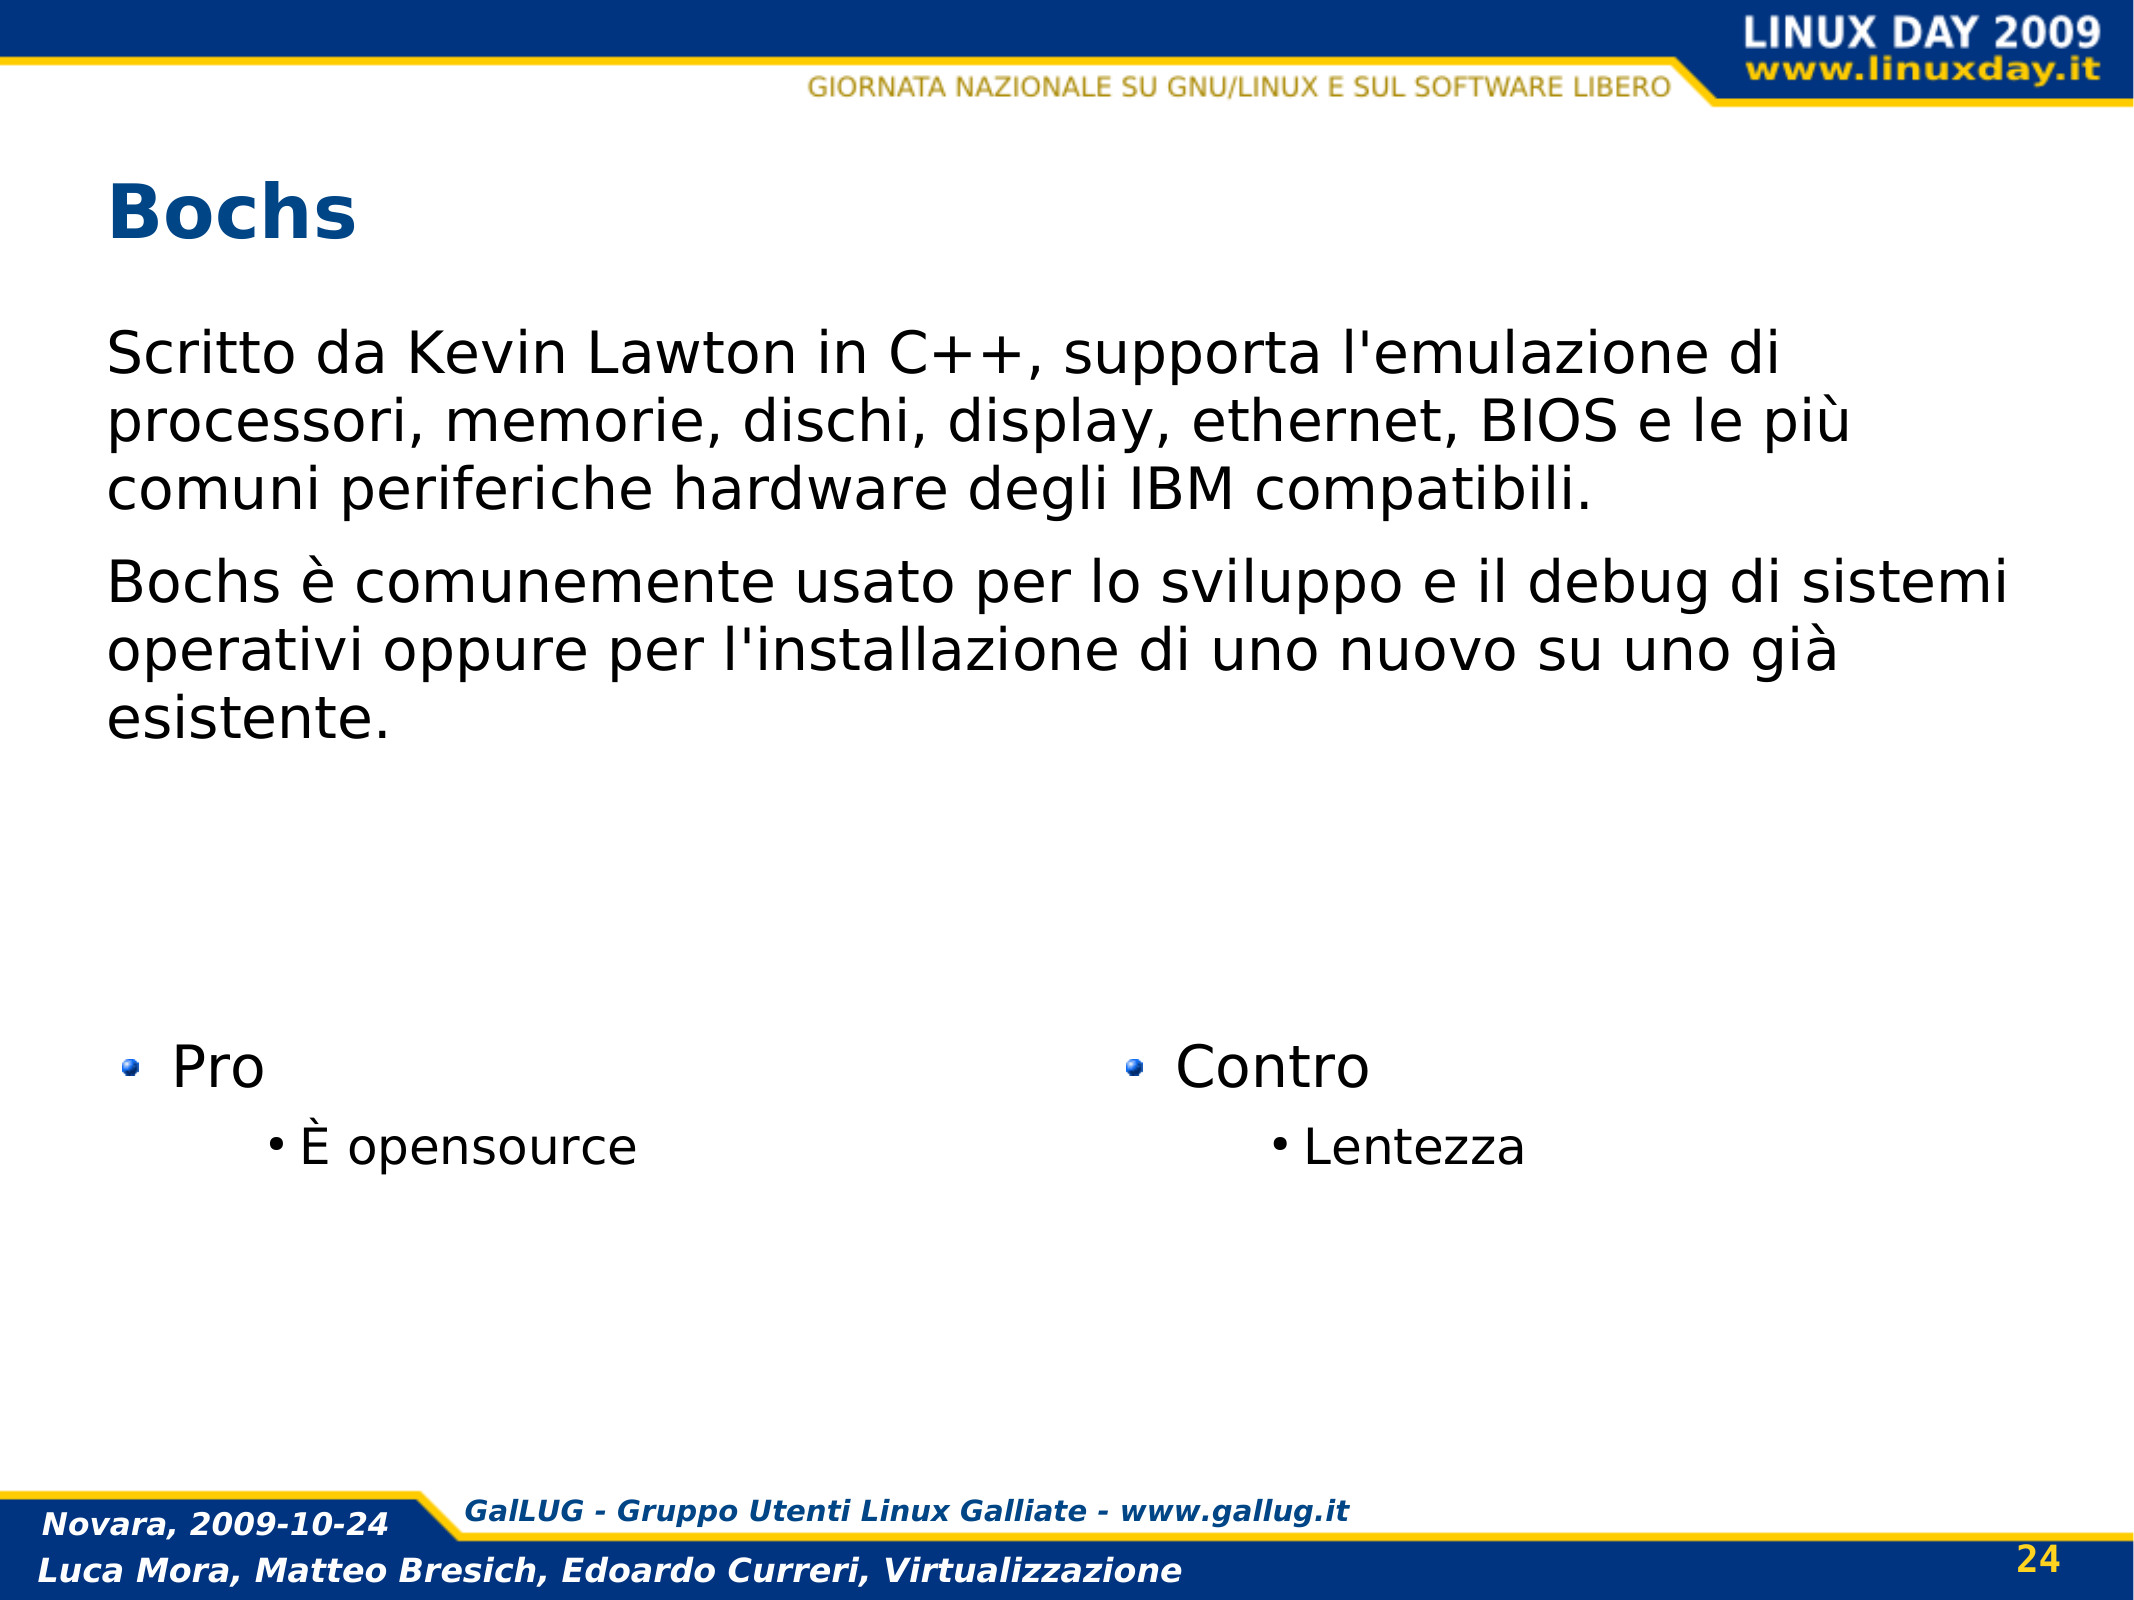

# Bochs
Scritto da Kevin Lawton in C++, supporta l'emulazione di processori, memorie, dischi, display, ethernet, BIOS e le più comuni periferiche hardware degli IBM compatibili.
Bochs è comunemente usato per lo sviluppo e il debug di sistemi operativi oppure per l'installazione di uno nuovo su uno già esistente.
Pro
È opensource
Contro
Lentezza